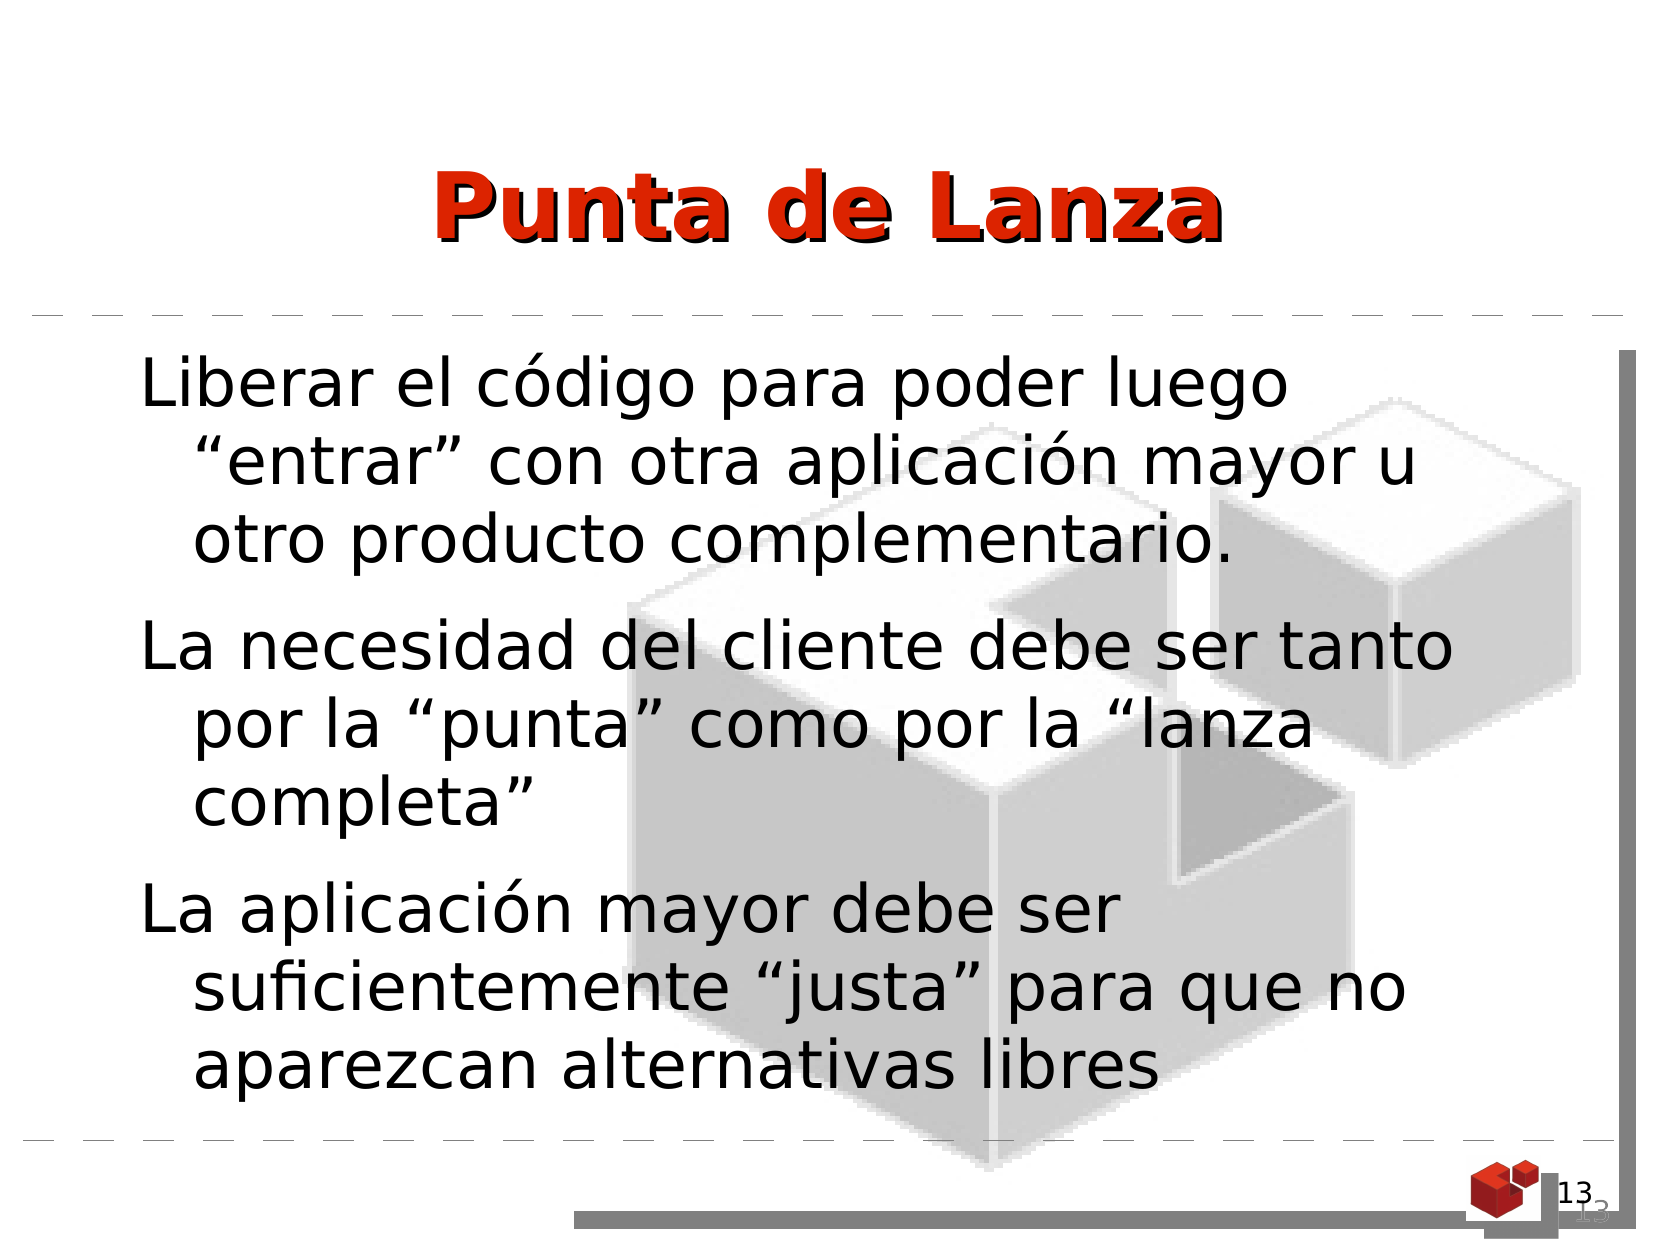

# Punta de Lanza
Liberar el código para poder luego “entrar” con otra aplicación mayor u otro producto complementario.
La necesidad del cliente debe ser tanto por la “punta” como por la “lanza completa”
La aplicación mayor debe ser suficientemente “justa” para que no aparezcan alternativas libres